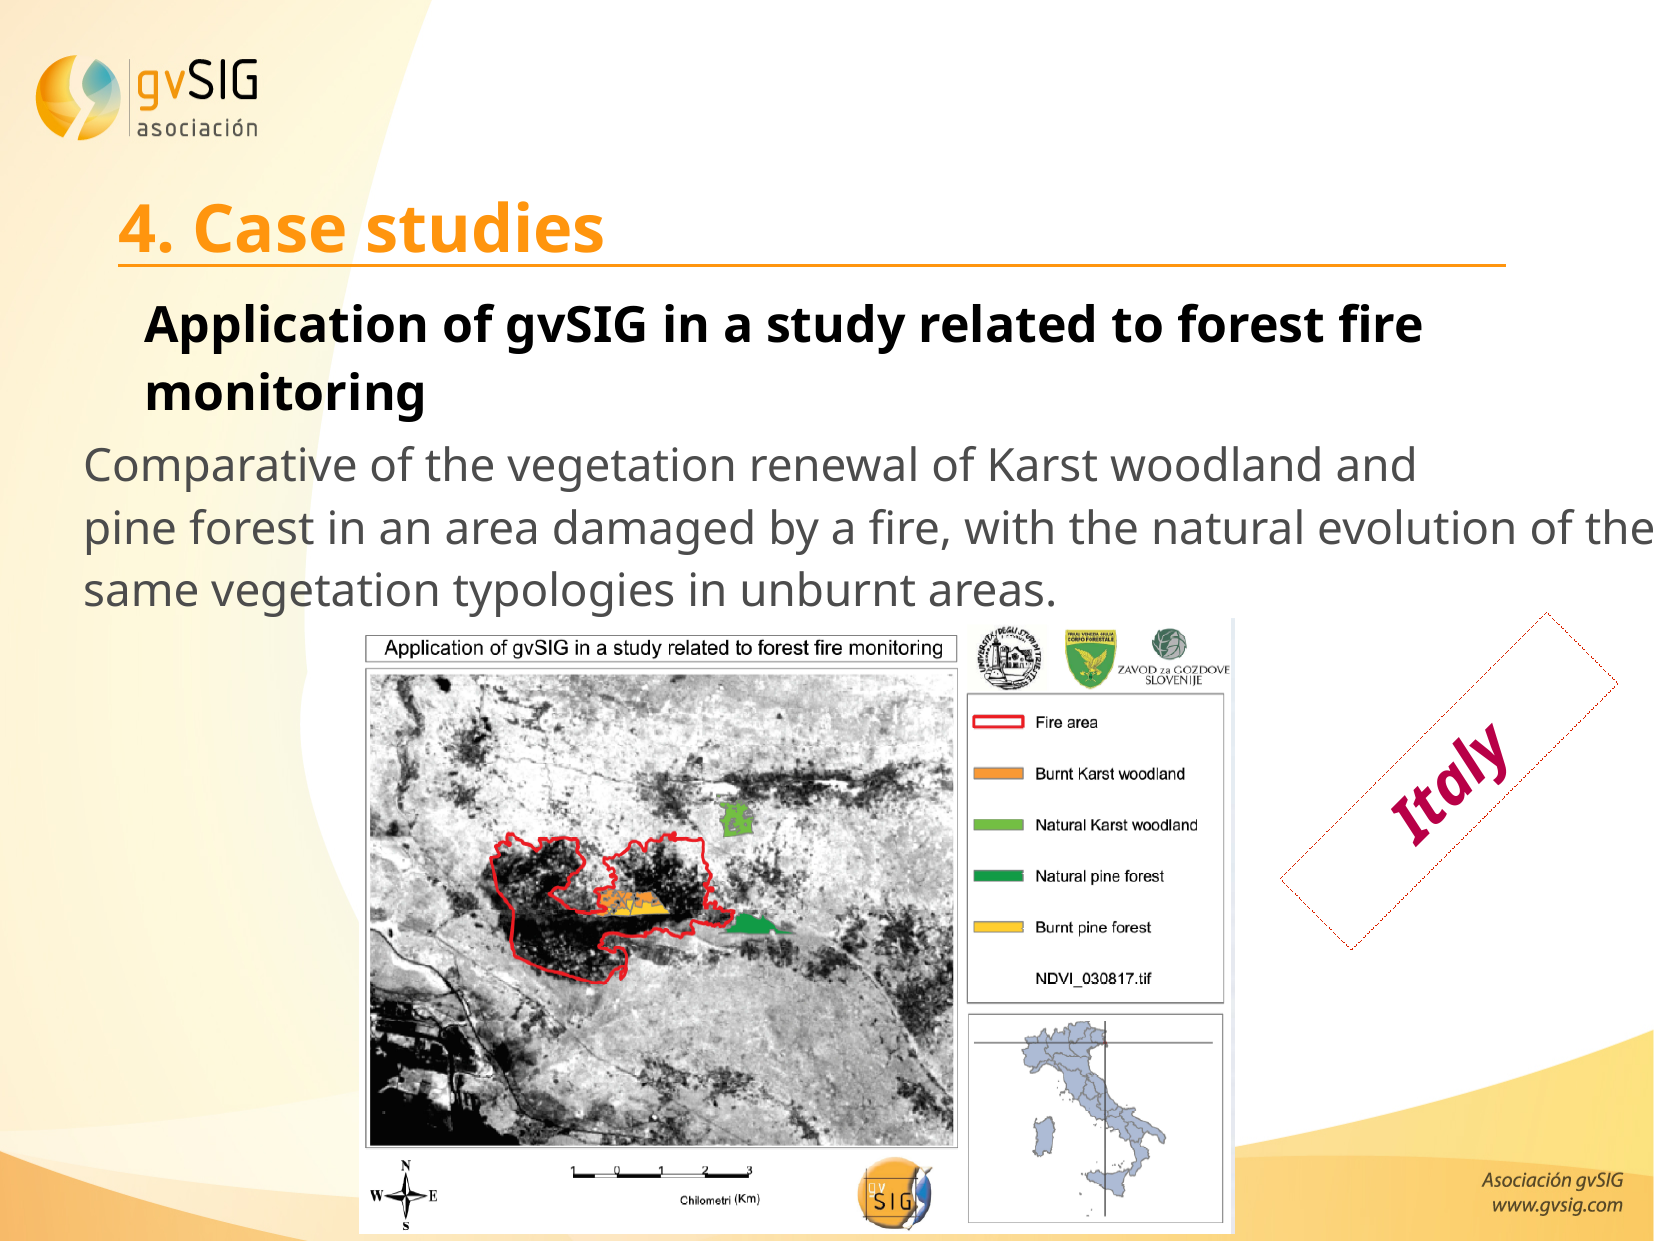

# 4. Case studies
Application of gvSIG in a study related to forest fire monitoring
Comparative of the vegetation renewal of Karst woodland and
pine forest in an area damaged by a fire, with the natural evolution of the same vegetation typologies in unburnt areas.
Italy